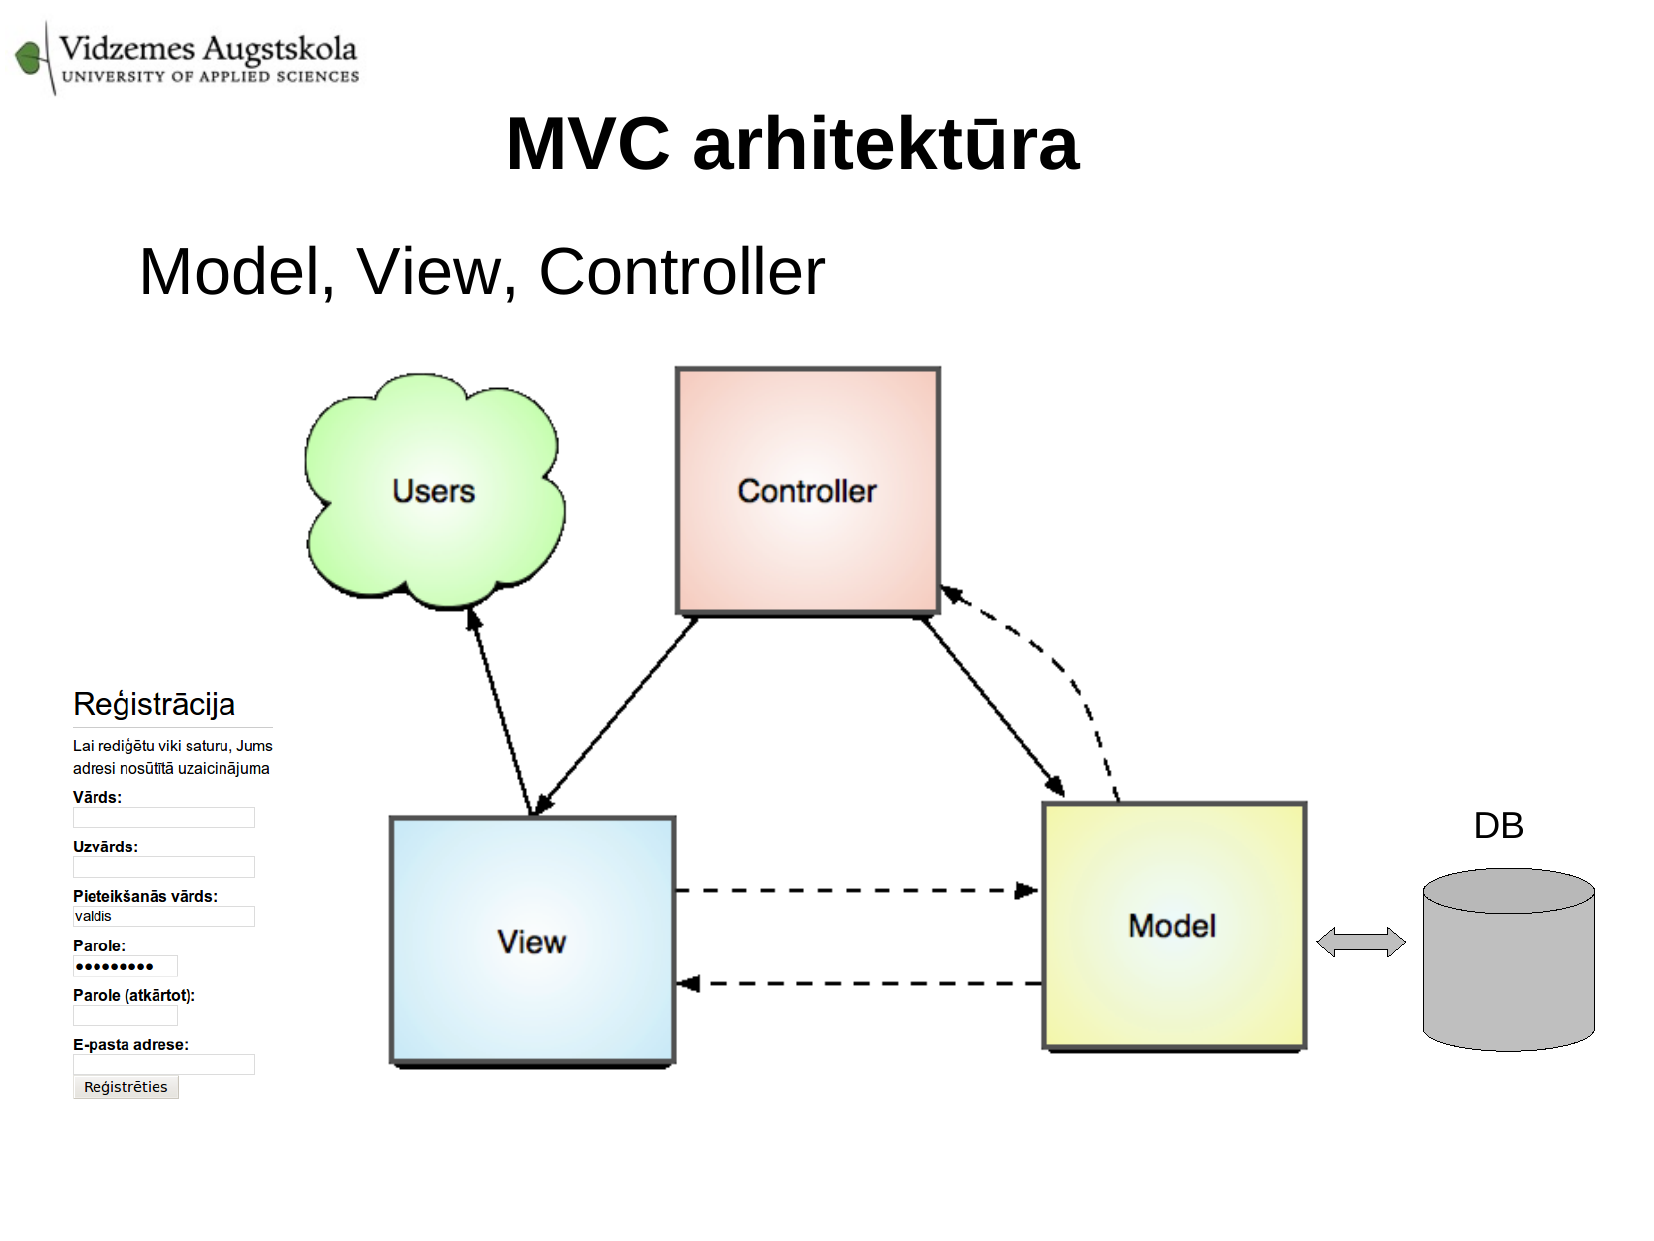

# MVC arhitektūra
Model, View, Controller
DB